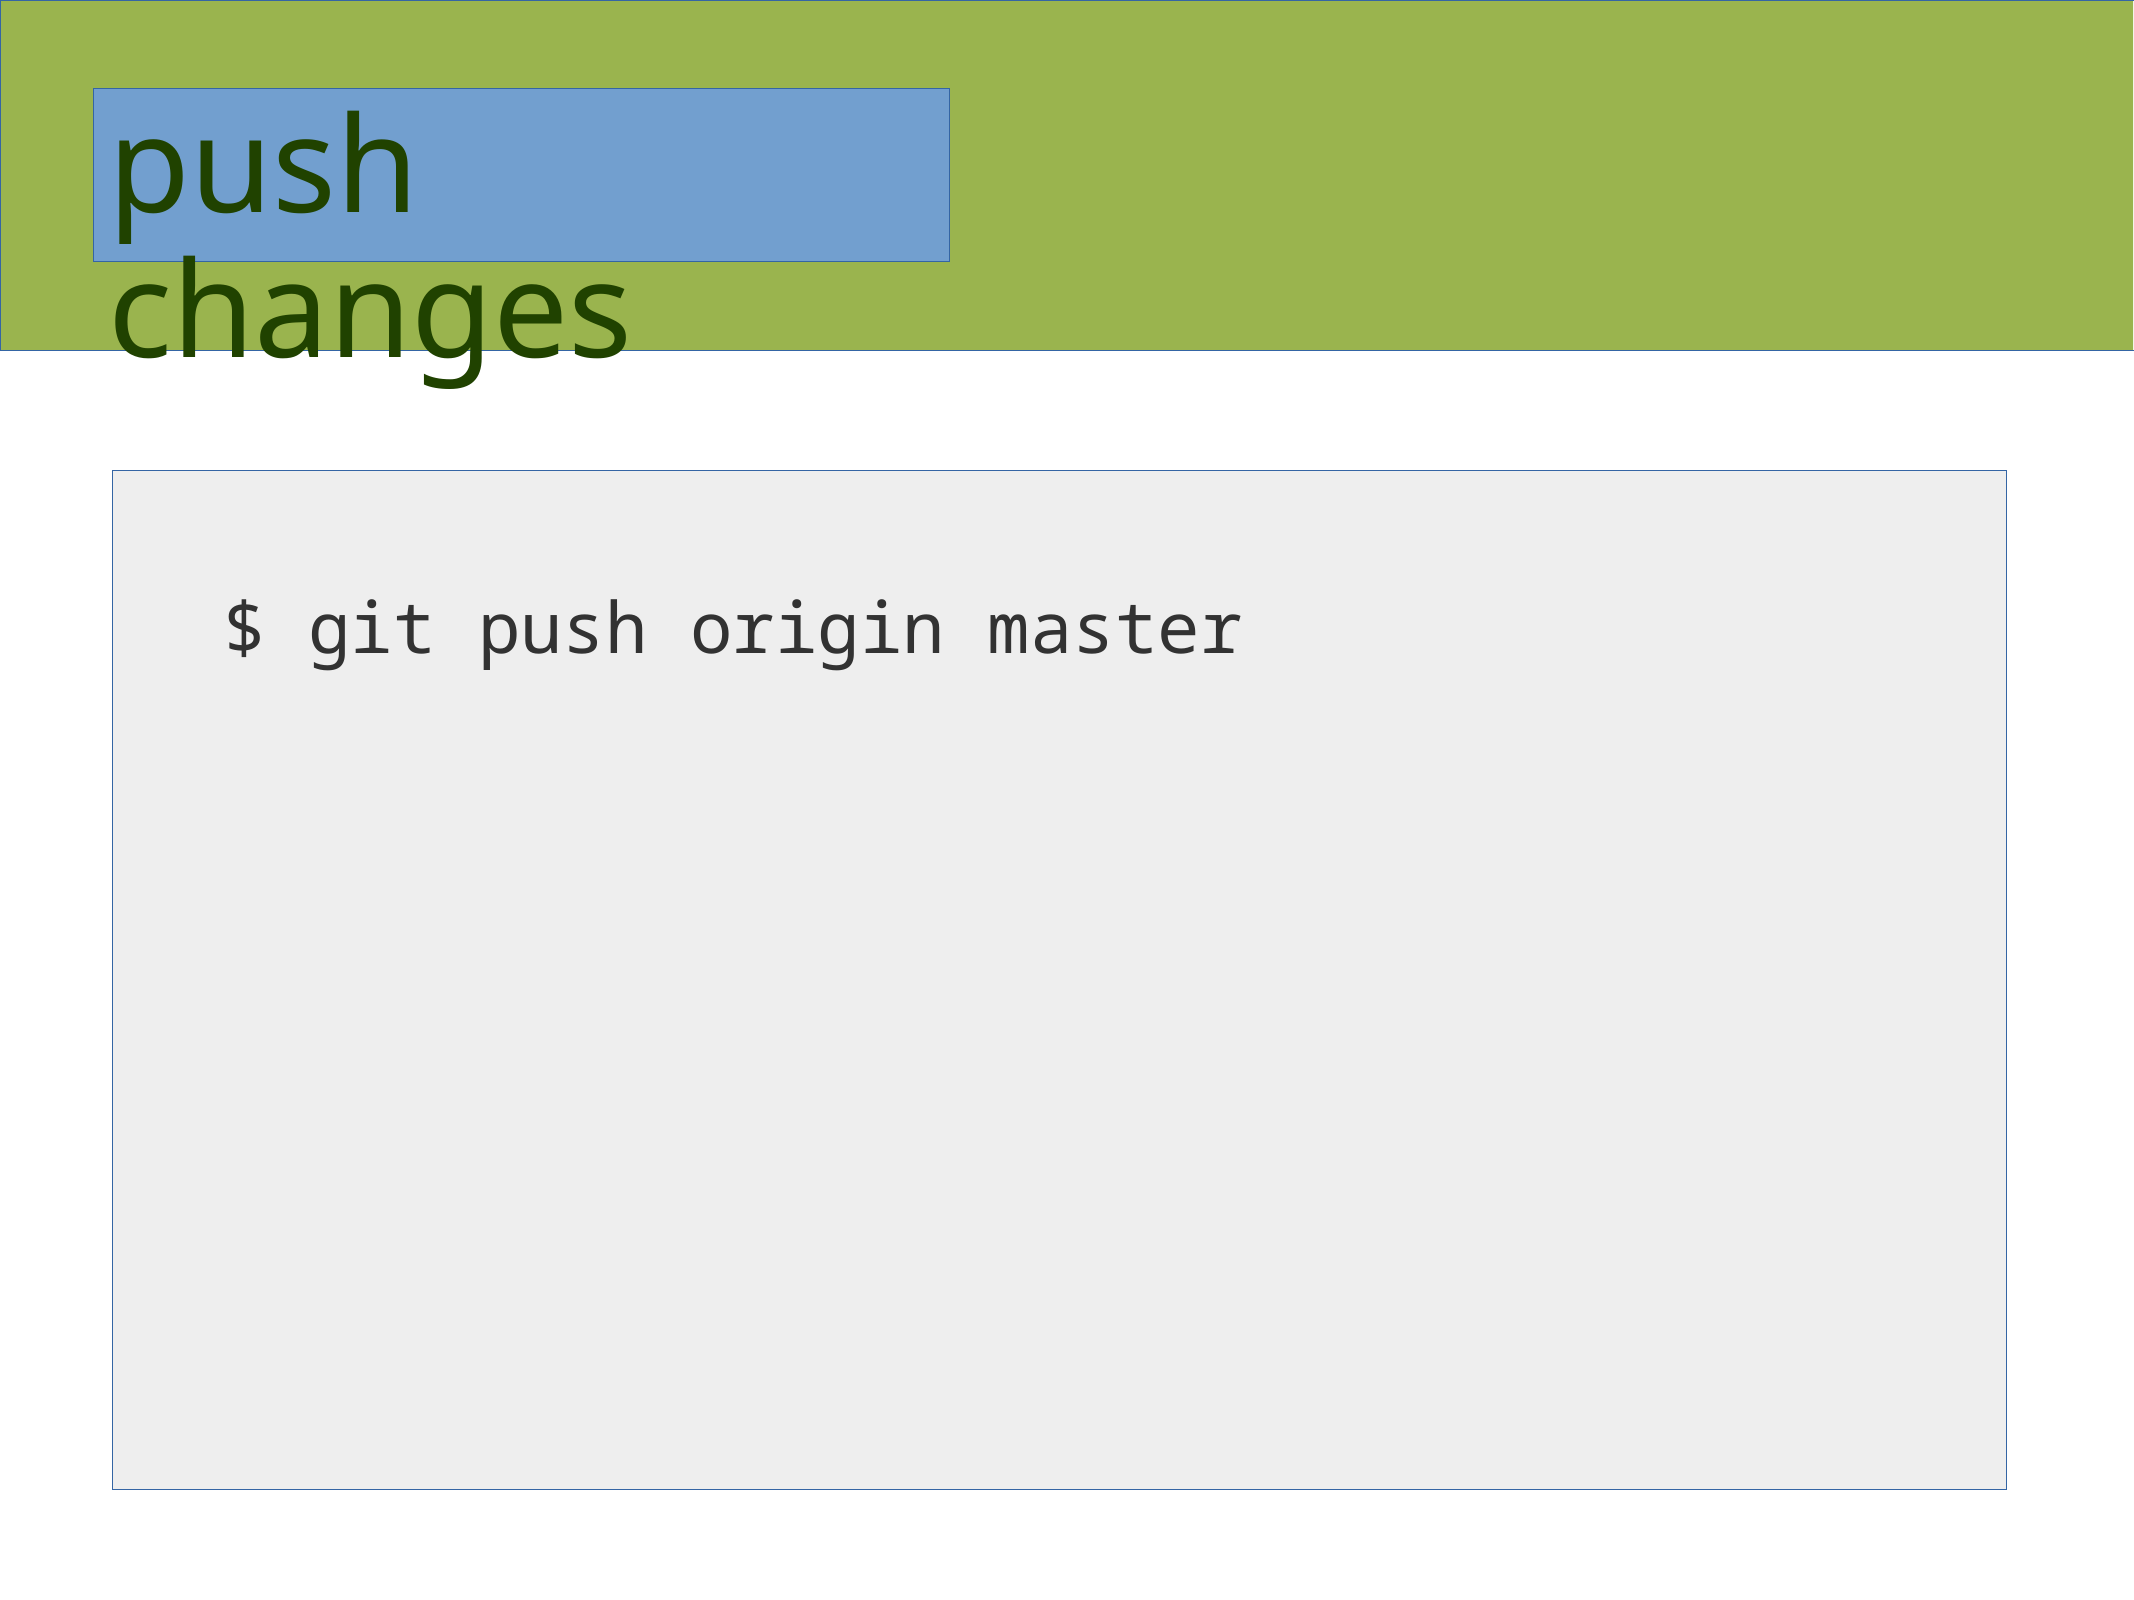

push changes
$ git push origin master